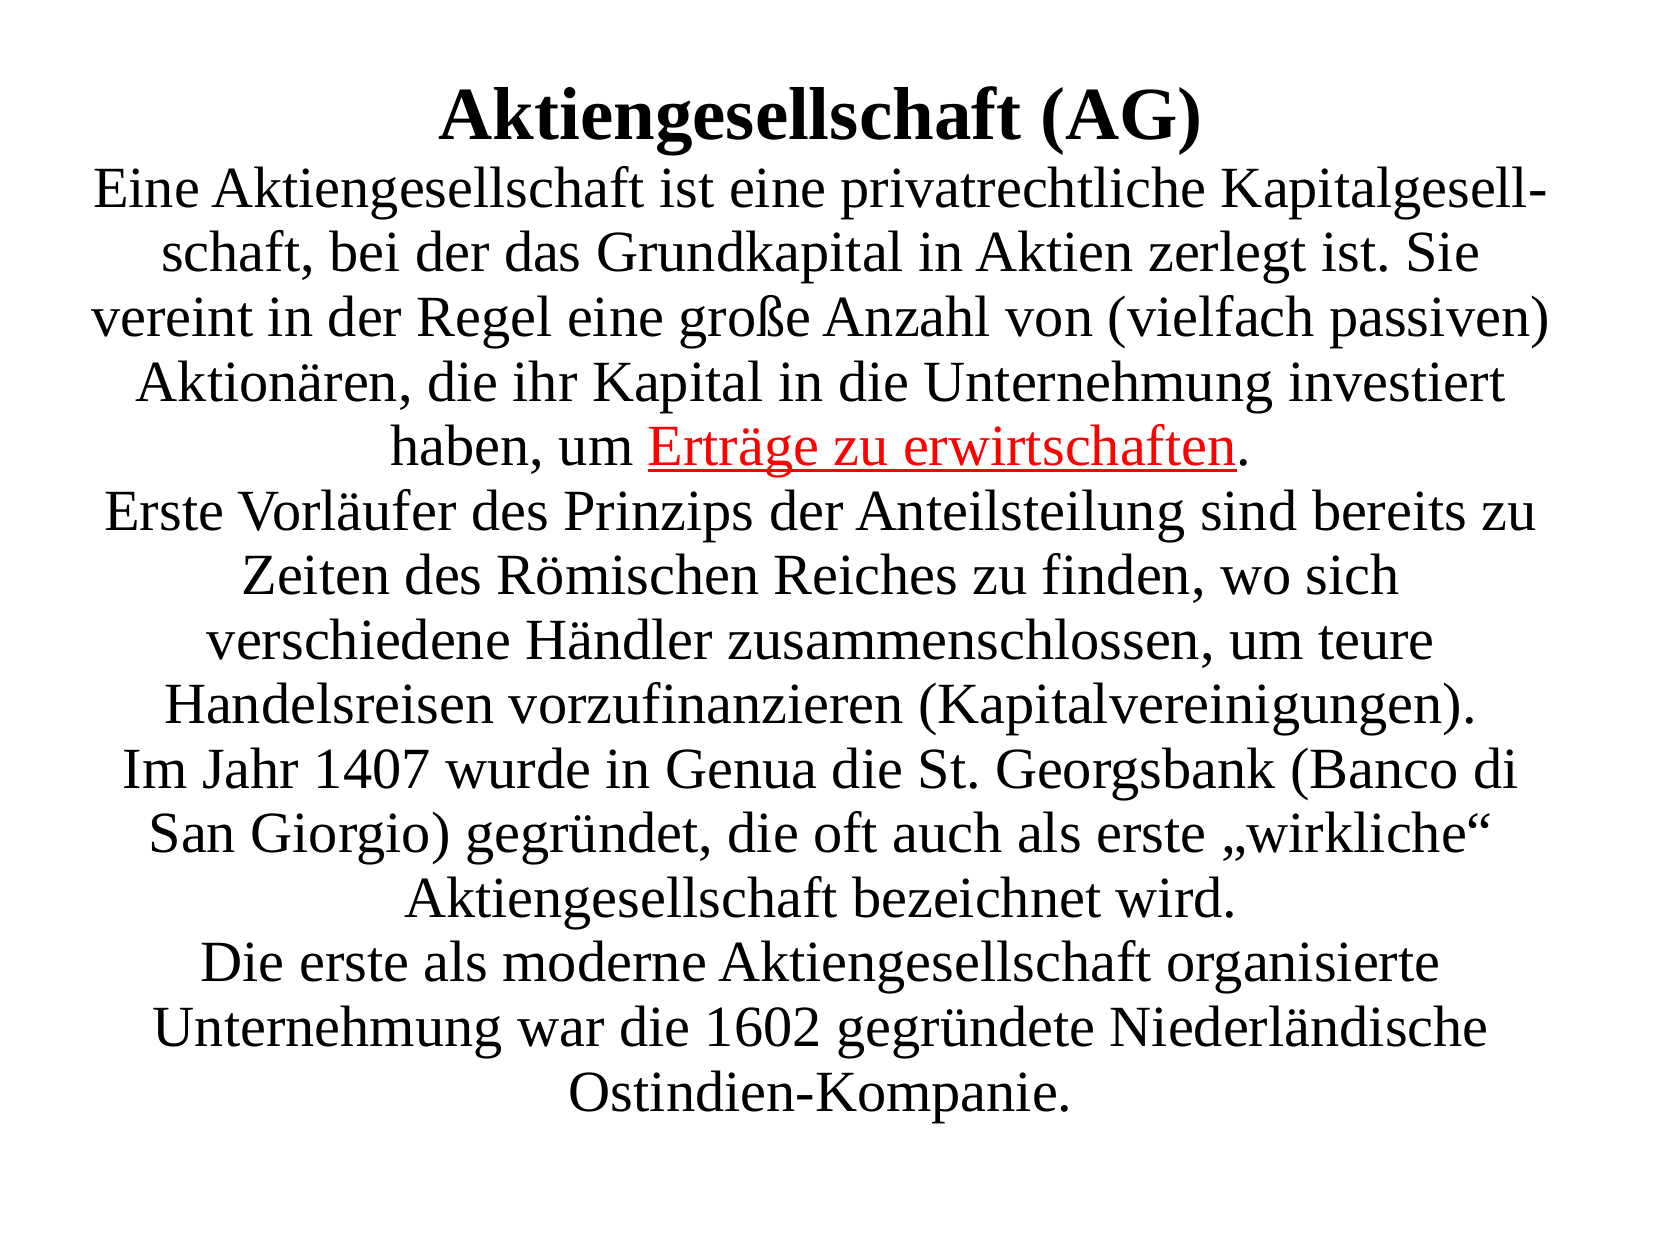

Aktiengesellschaft (AG)
Eine Aktiengesellschaft ist eine privatrechtliche Kapitalgesell-schaft, bei der das Grundkapital in Aktien zerlegt ist. Sie vereint in der Regel eine große Anzahl von (vielfach passiven) Aktionären, die ihr Kapital in die Unternehmung investiert haben, um Erträge zu erwirtschaften.
Erste Vorläufer des Prinzips der Anteilsteilung sind bereits zu Zeiten des Römischen Reiches zu finden, wo sich verschiedene Händler zusammenschlossen, um teure Handelsreisen vorzufinanzieren (Kapitalvereinigungen).
Im Jahr 1407 wurde in Genua die St. Georgsbank (Banco di San Giorgio) gegründet, die oft auch als erste „wirkliche“ Aktiengesellschaft bezeichnet wird.
Die erste als moderne Aktiengesellschaft organisierte Unternehmung war die 1602 gegründete Niederländische Ostindien-Kompanie.